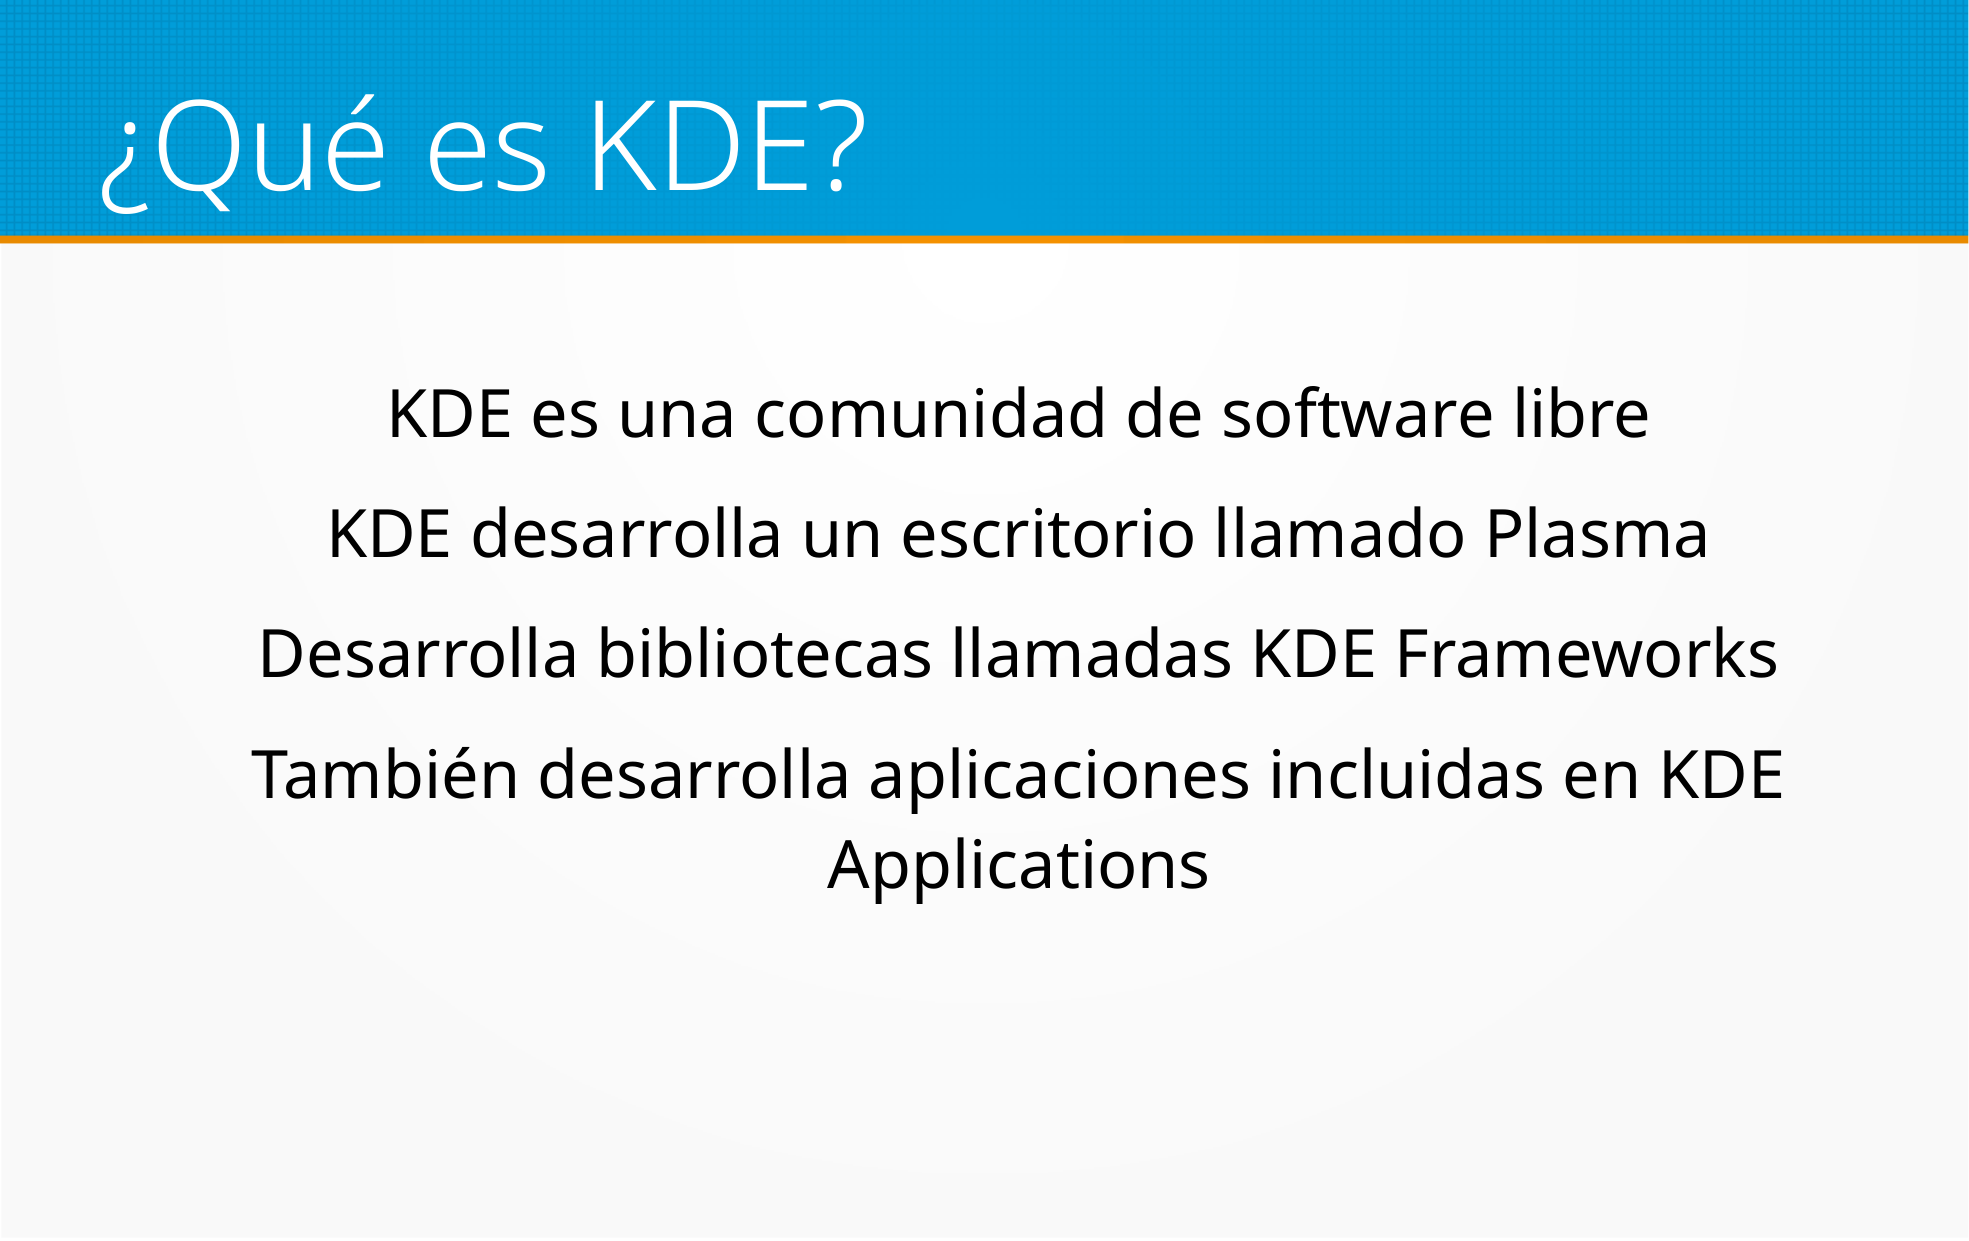

# ¿Qué es KDE?
KDE es una comunidad de software libre
KDE desarrolla un escritorio llamado Plasma
Desarrolla bibliotecas llamadas KDE Frameworks
También desarrolla aplicaciones incluidas en KDE Applications